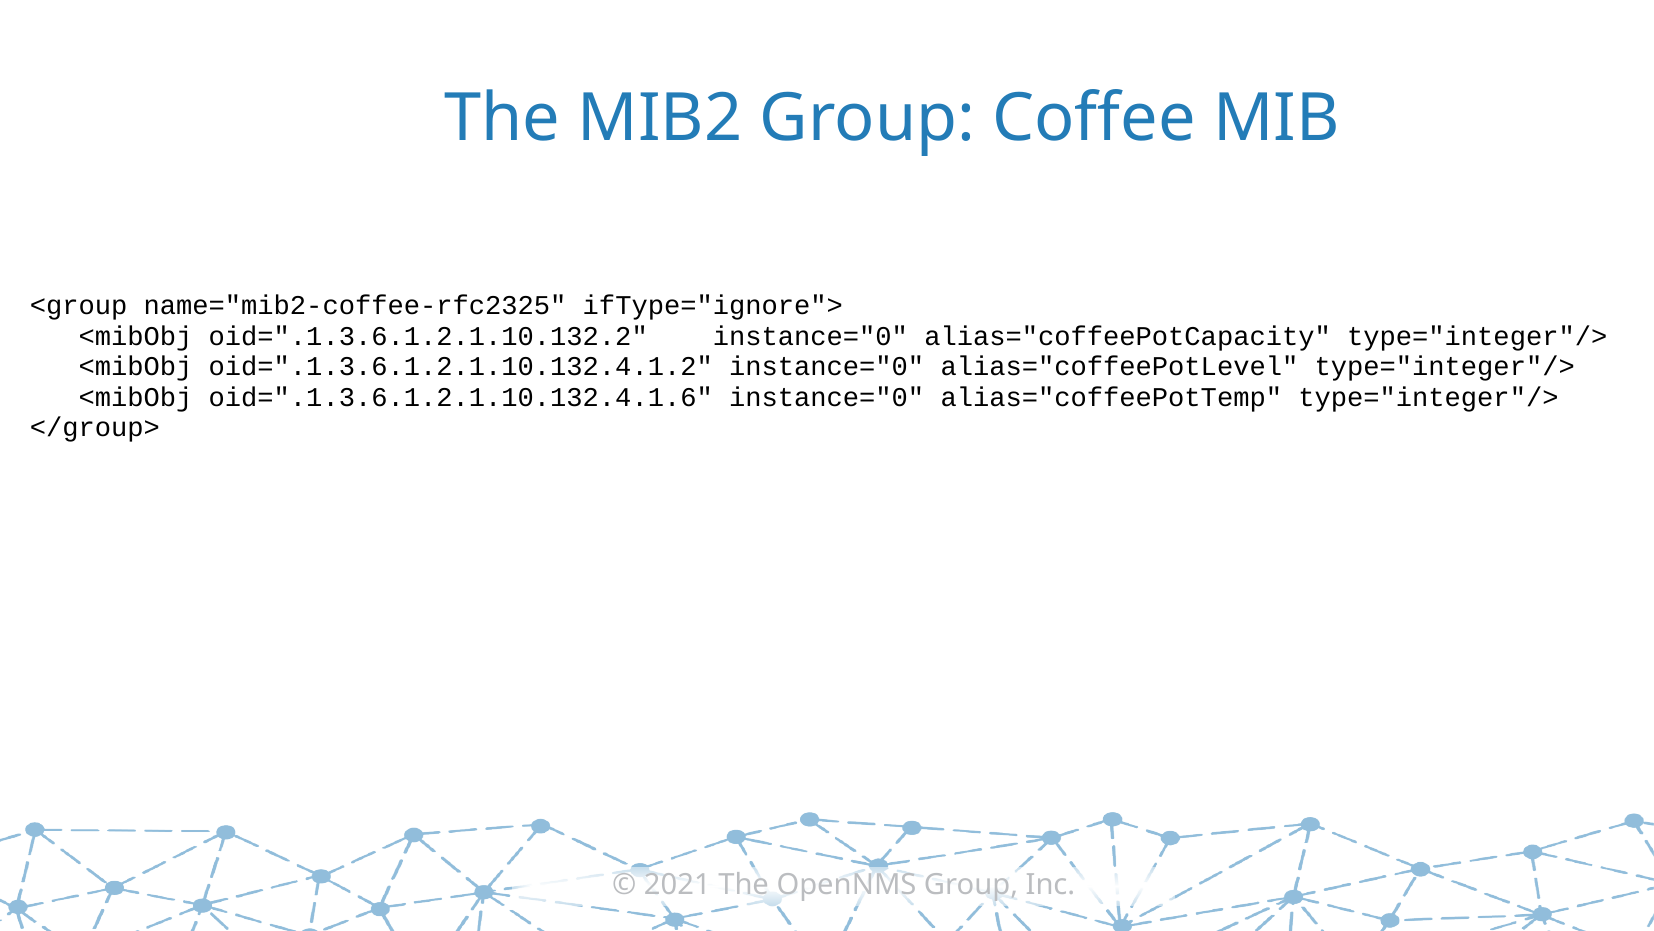

# The MIB2 Group: Coffee MIB
<group name="mib2-coffee-rfc2325" ifType="ignore">
 <mibObj oid=".1.3.6.1.2.1.10.132.2" instance="0" alias="coffeePotCapacity" type="integer"/>
 <mibObj oid=".1.3.6.1.2.1.10.132.4.1.2" instance="0" alias="coffeePotLevel" type="integer"/>
 <mibObj oid=".1.3.6.1.2.1.10.132.4.1.6" instance="0" alias="coffeePotTemp" type="integer"/>
</group>